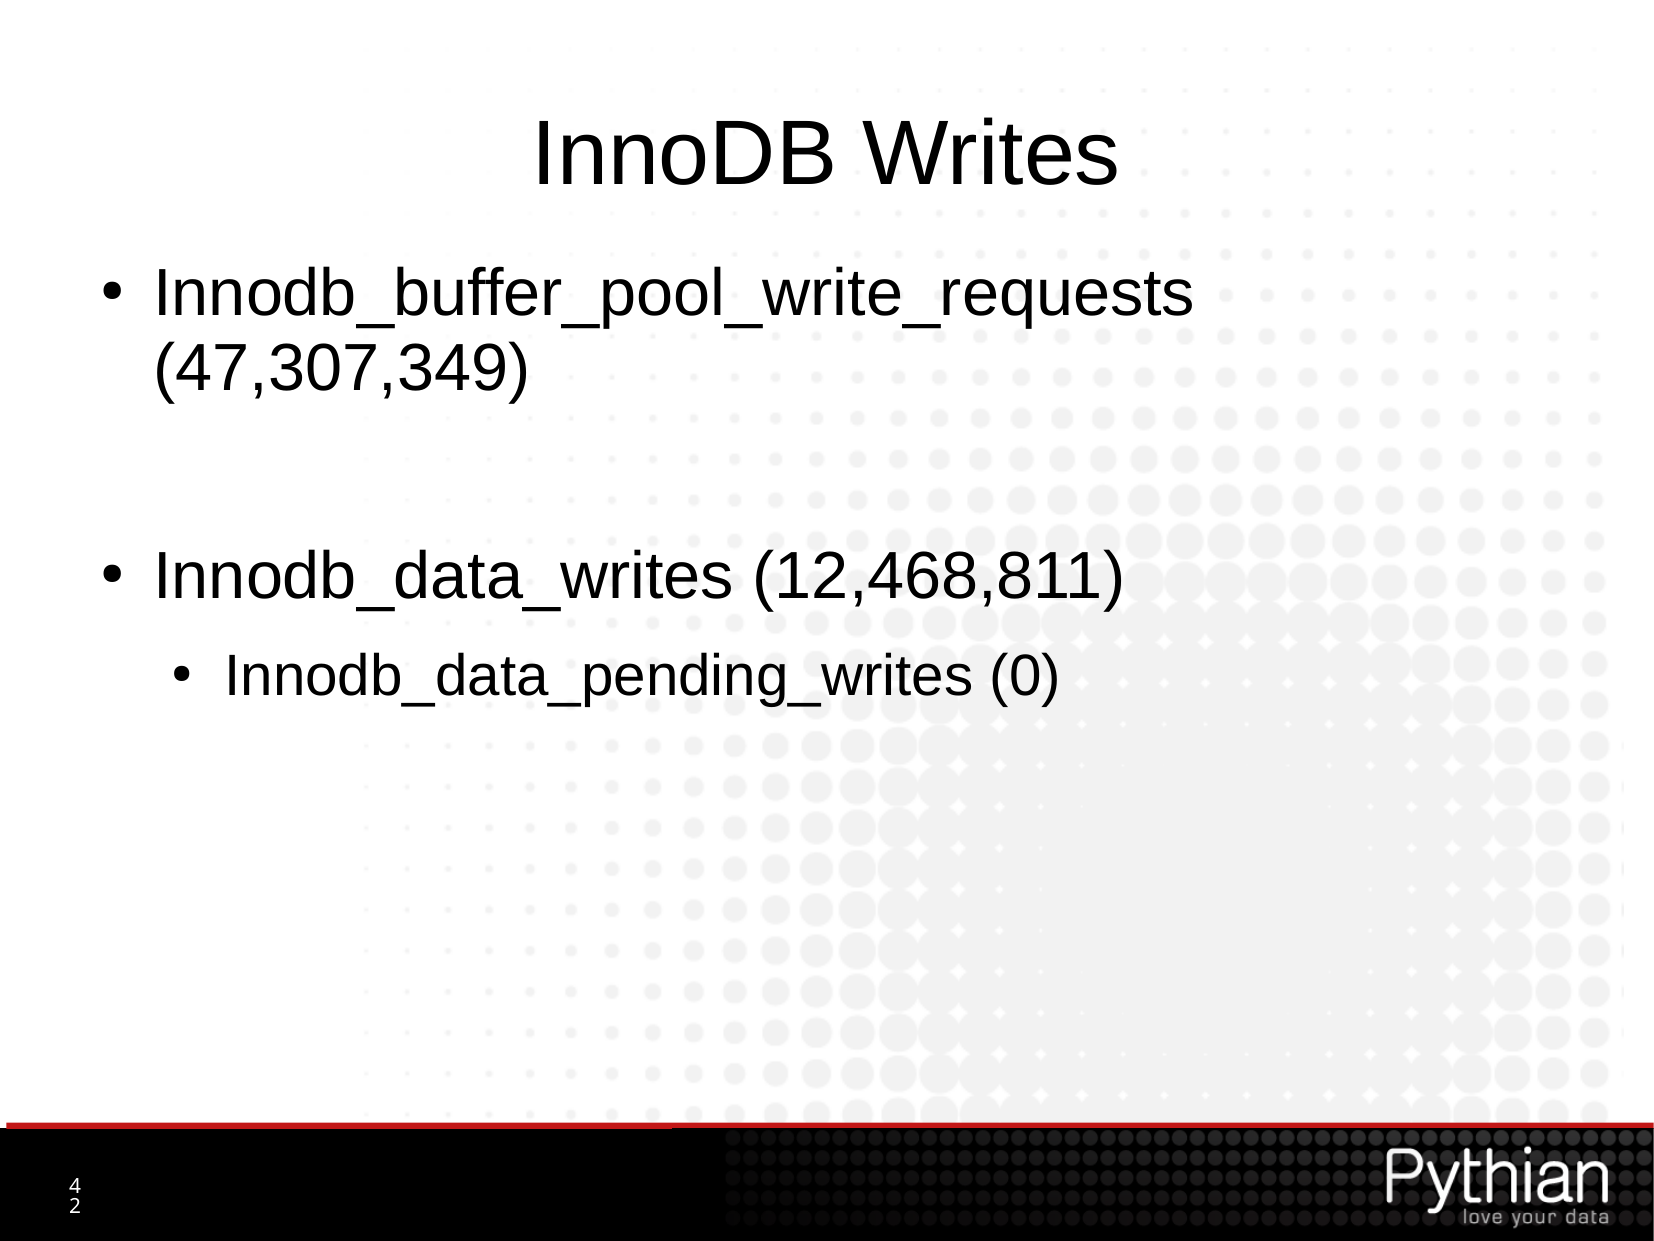

# InnoDB Writes
Innodb_buffer_pool_write_requests (47,307,349)
Innodb_data_writes (12,468,811)
Innodb_data_pending_writes (0)